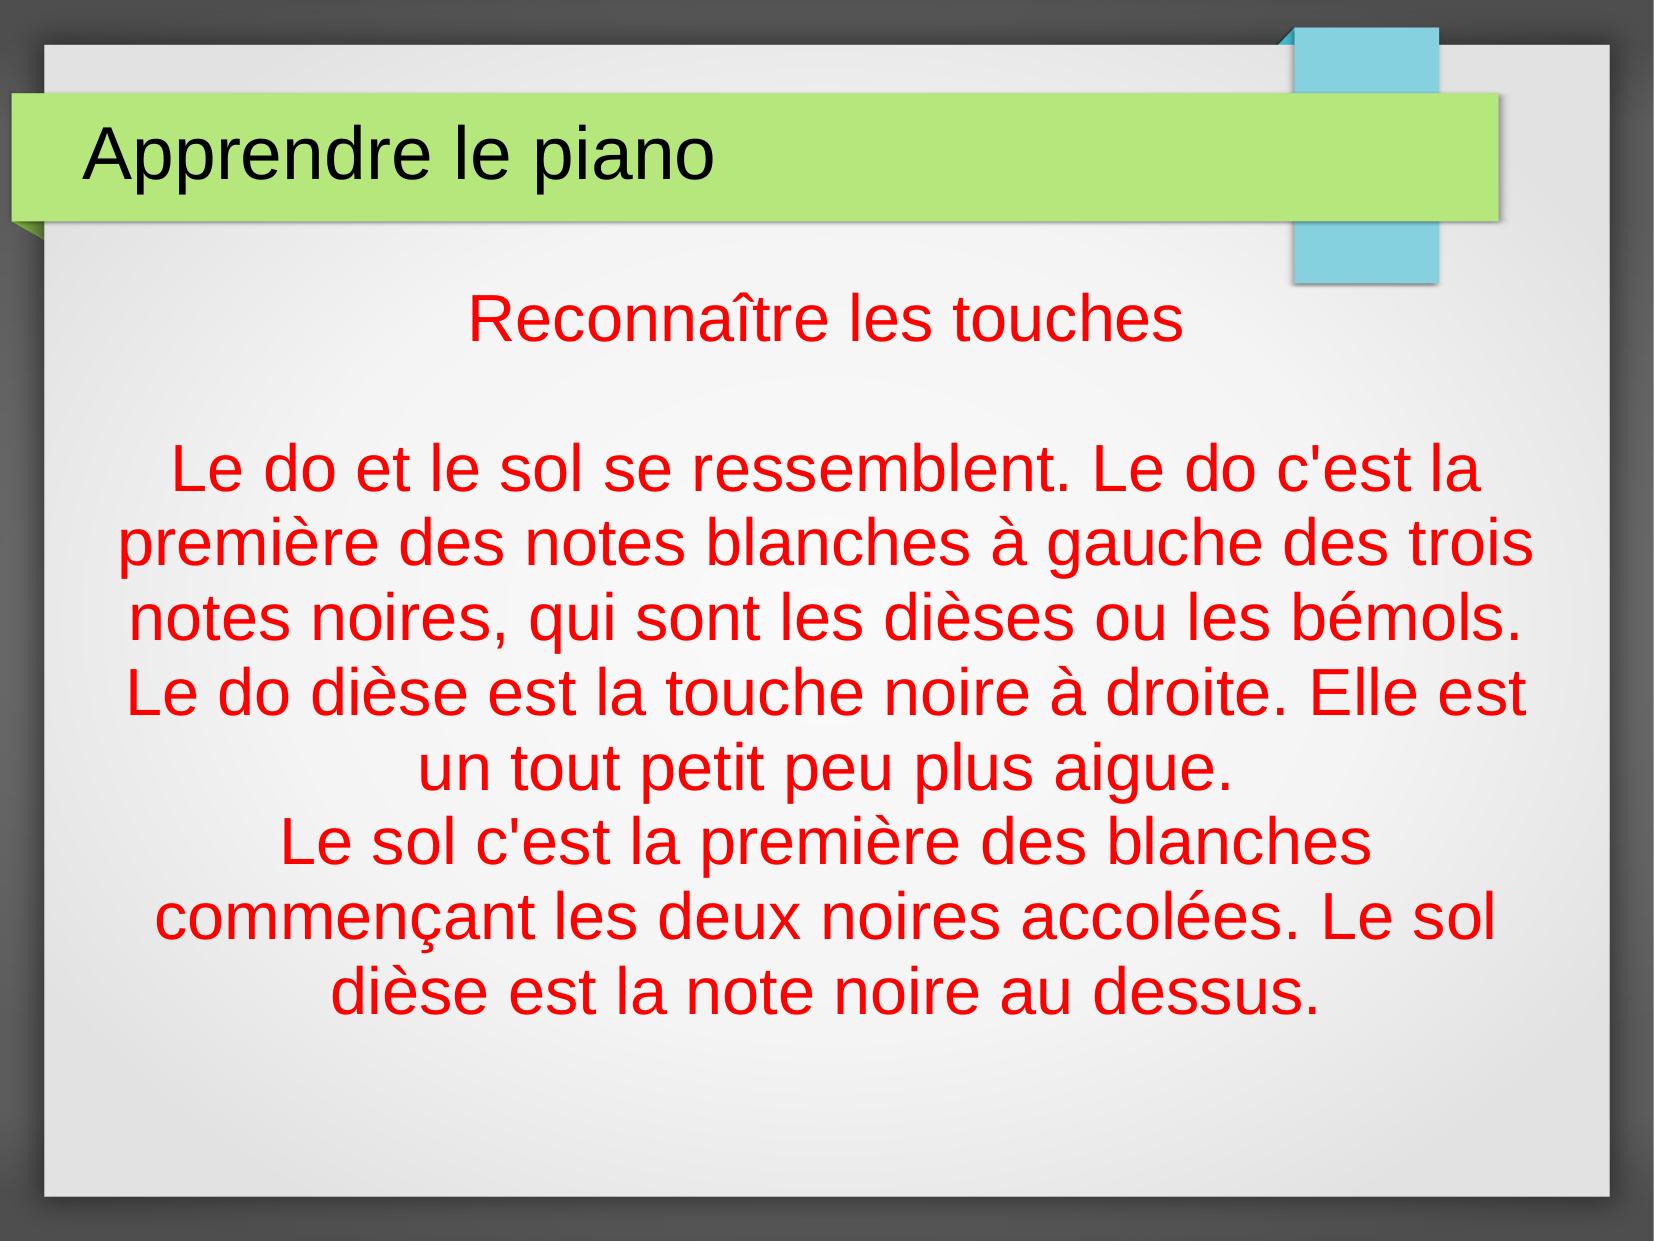

# Apprendre le piano
Reconnaître les touches
Le do et le sol se ressemblent. Le do c'est la première des notes blanches à gauche des trois notes noires, qui sont les dièses ou les bémols. Le do dièse est la touche noire à droite. Elle est un tout petit peu plus aigue.
Le sol c'est la première des blanches commençant les deux noires accolées. Le sol dièse est la note noire au dessus.